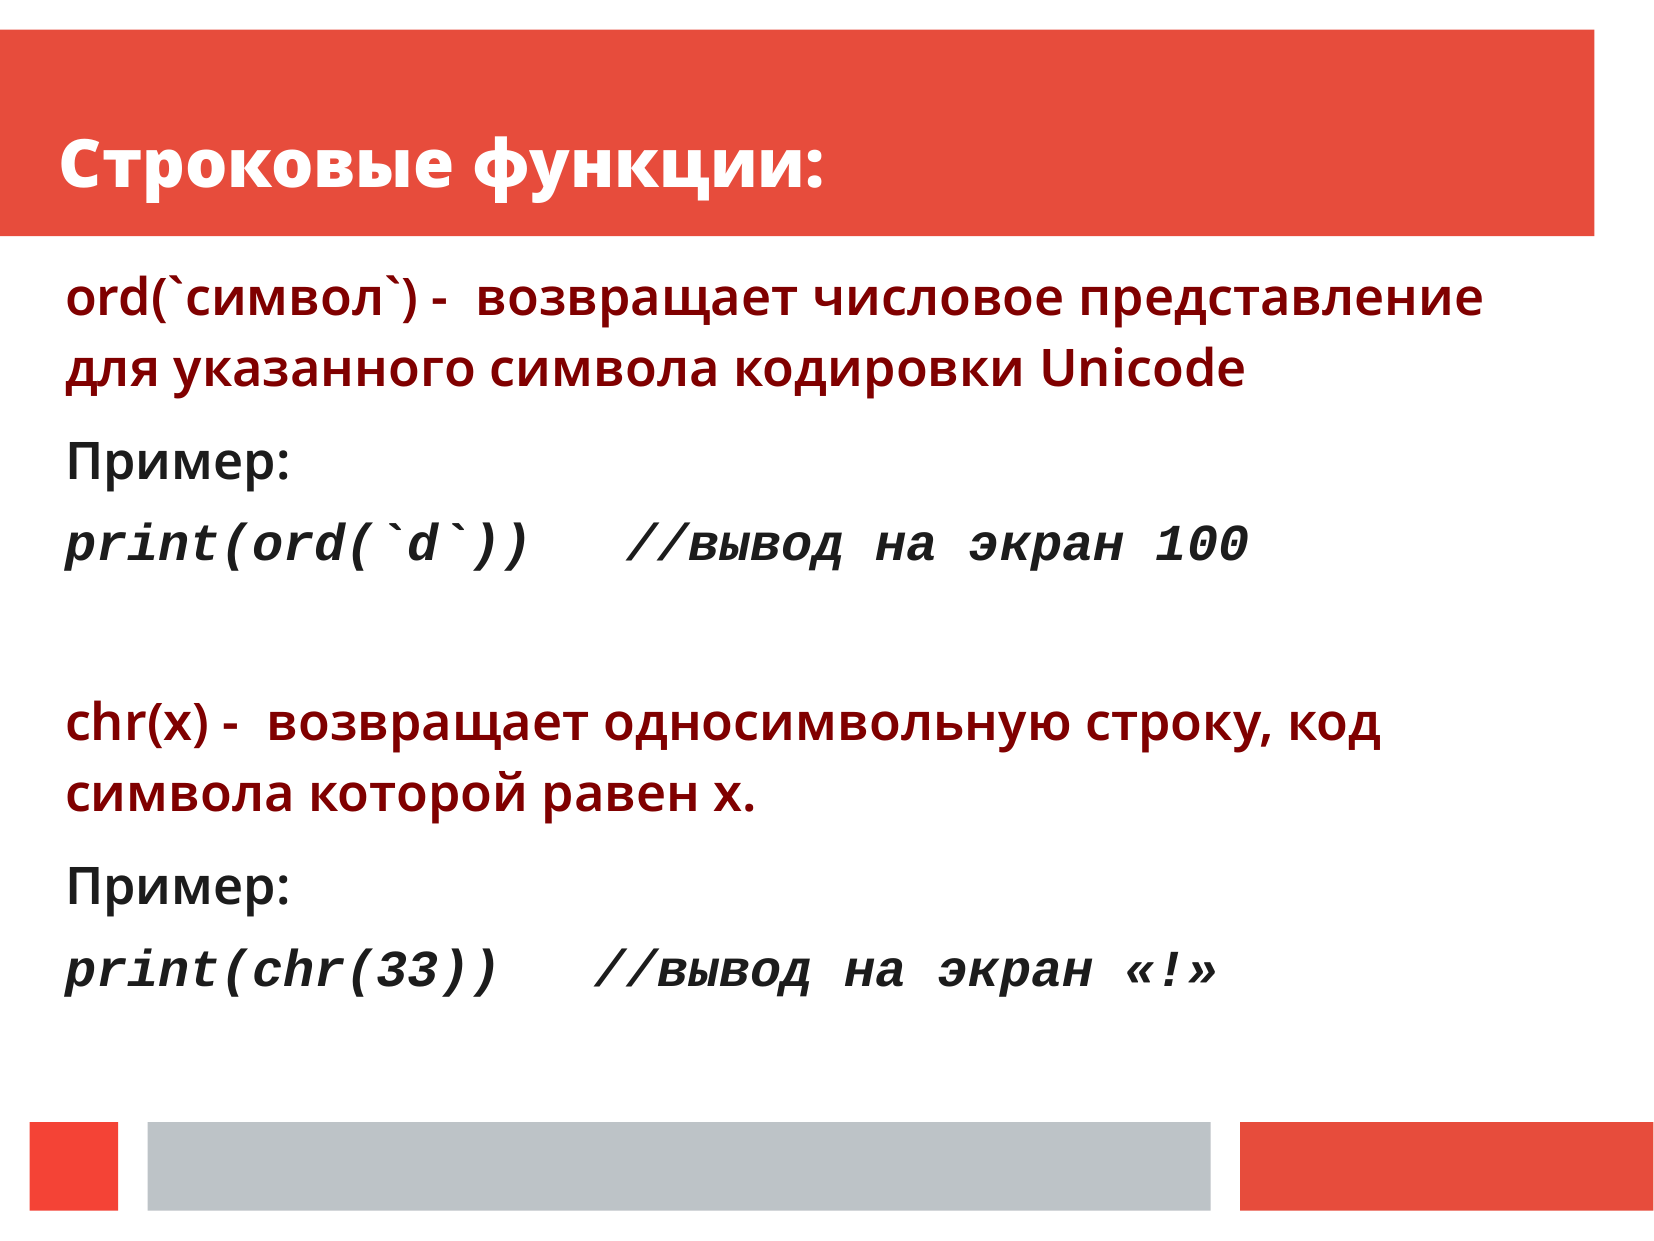

# Строковые функции:
ord(`символ`) - возвращает числовое представление для указанного символа кодировки Unicode
Пример:
print(ord(`d`)) //вывод на экран 100
chr(x) - возвращает односимвольную строку, код символа которой равен x.
Пример:
print(chr(33)) //вывод на экран «!»